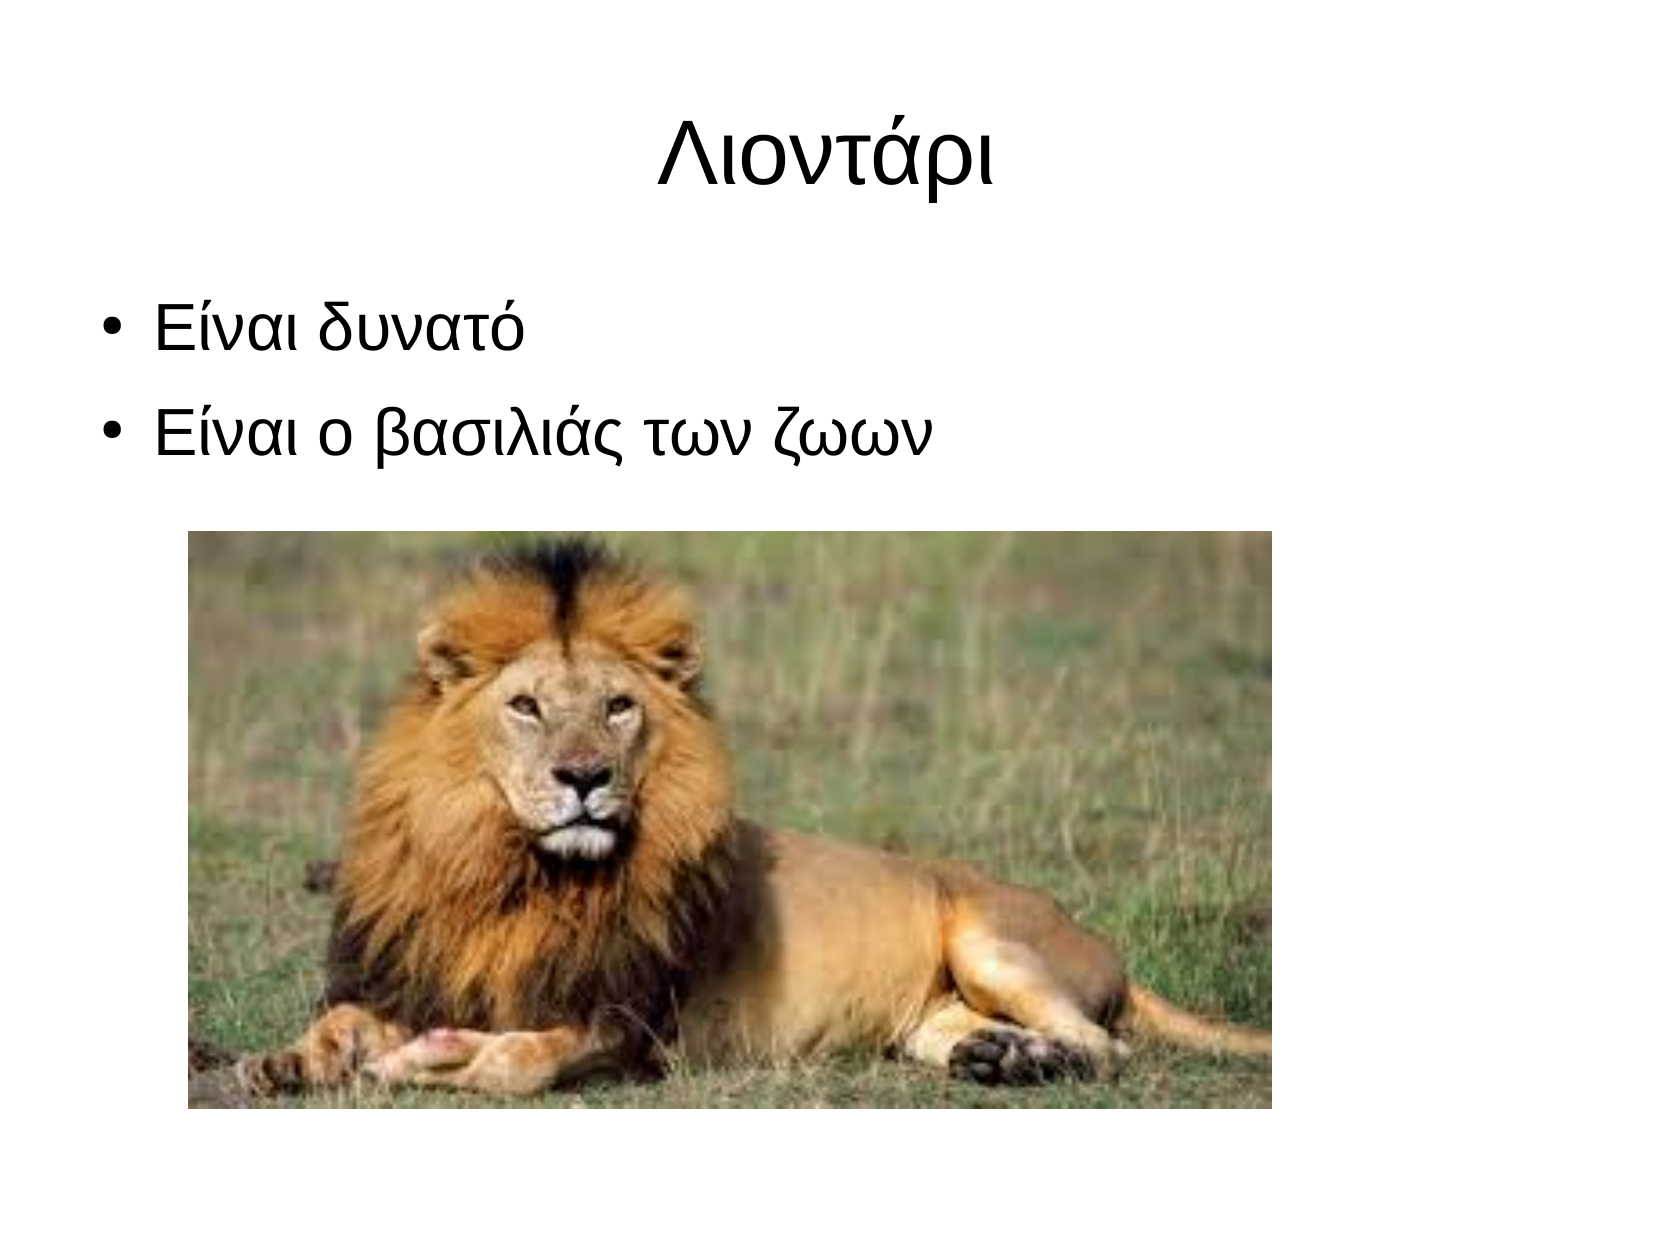

# Λιοντάρι
Είναι δυνατό
Είναι ο βασιλιάς των ζωων